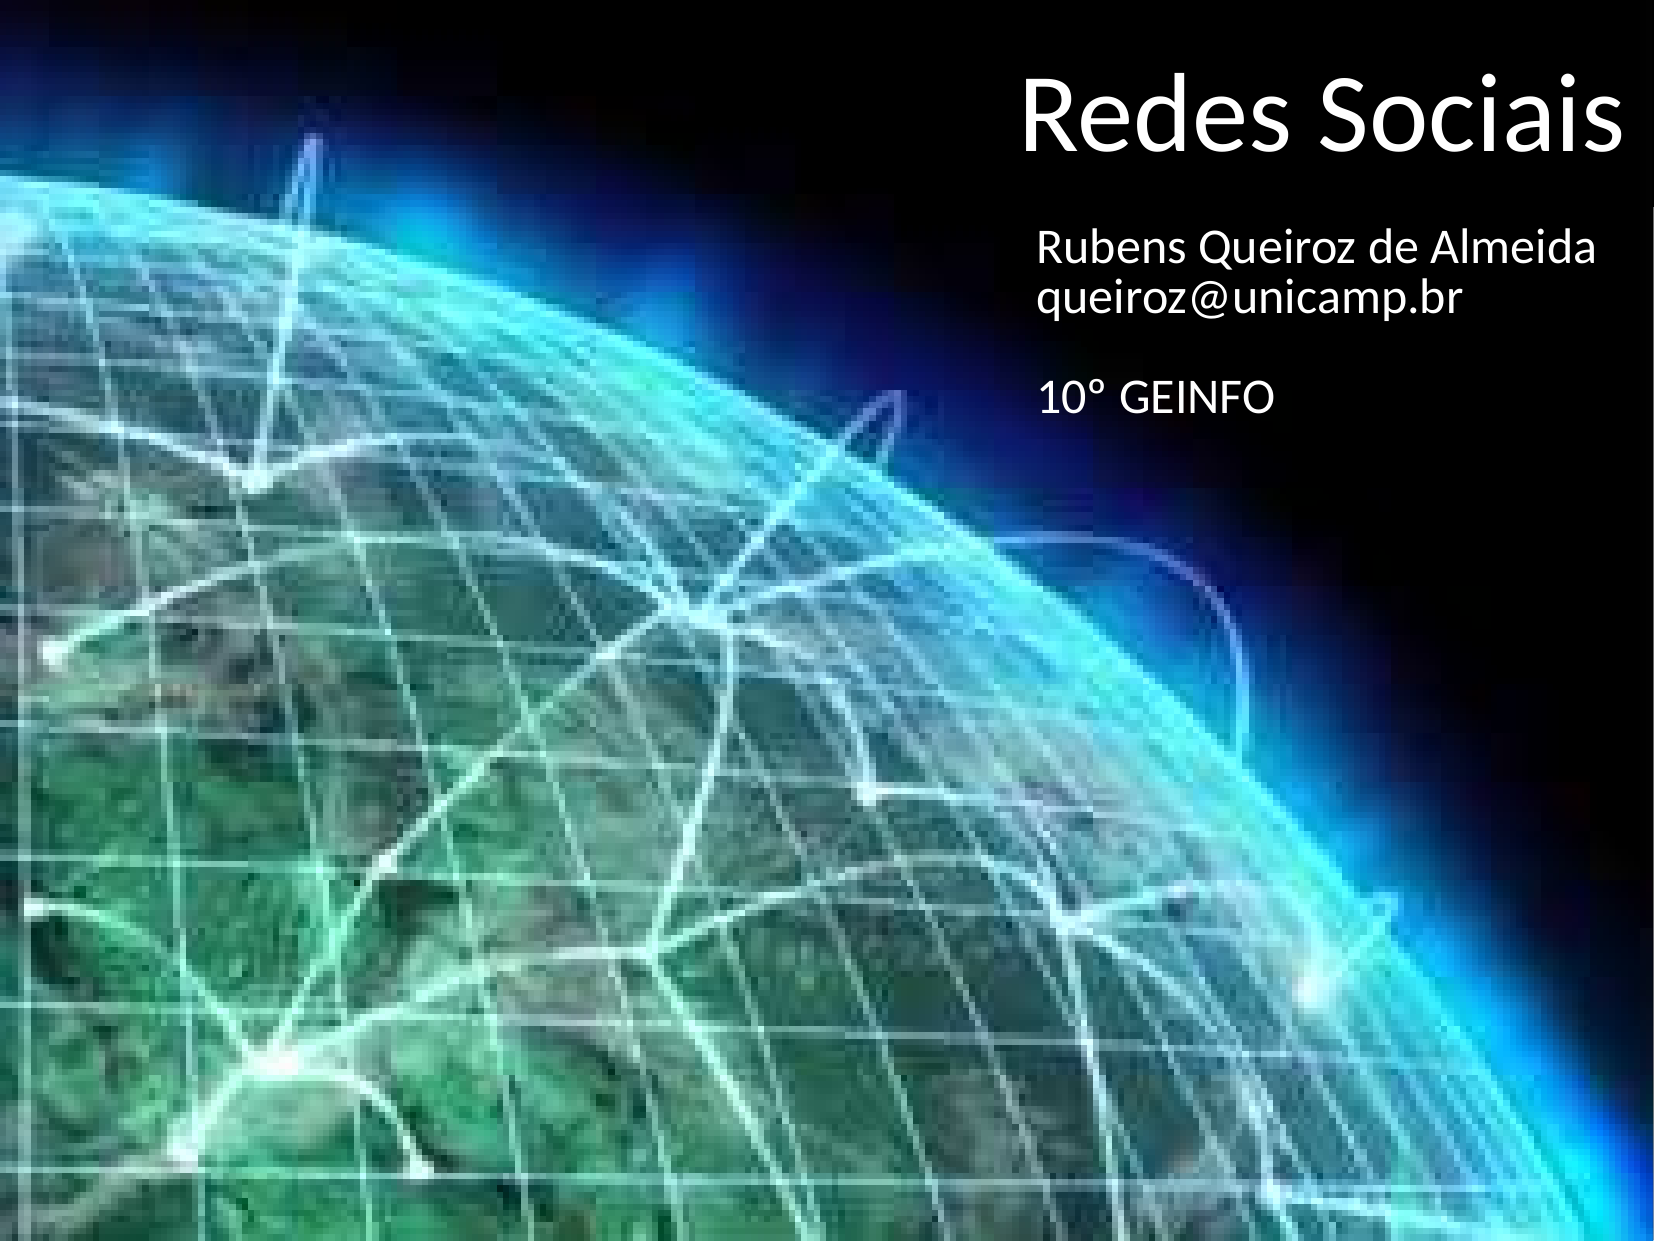

Redes Sociais
Rubens Queiroz de Almeida
queiroz@unicamp.br
10º GEINFO